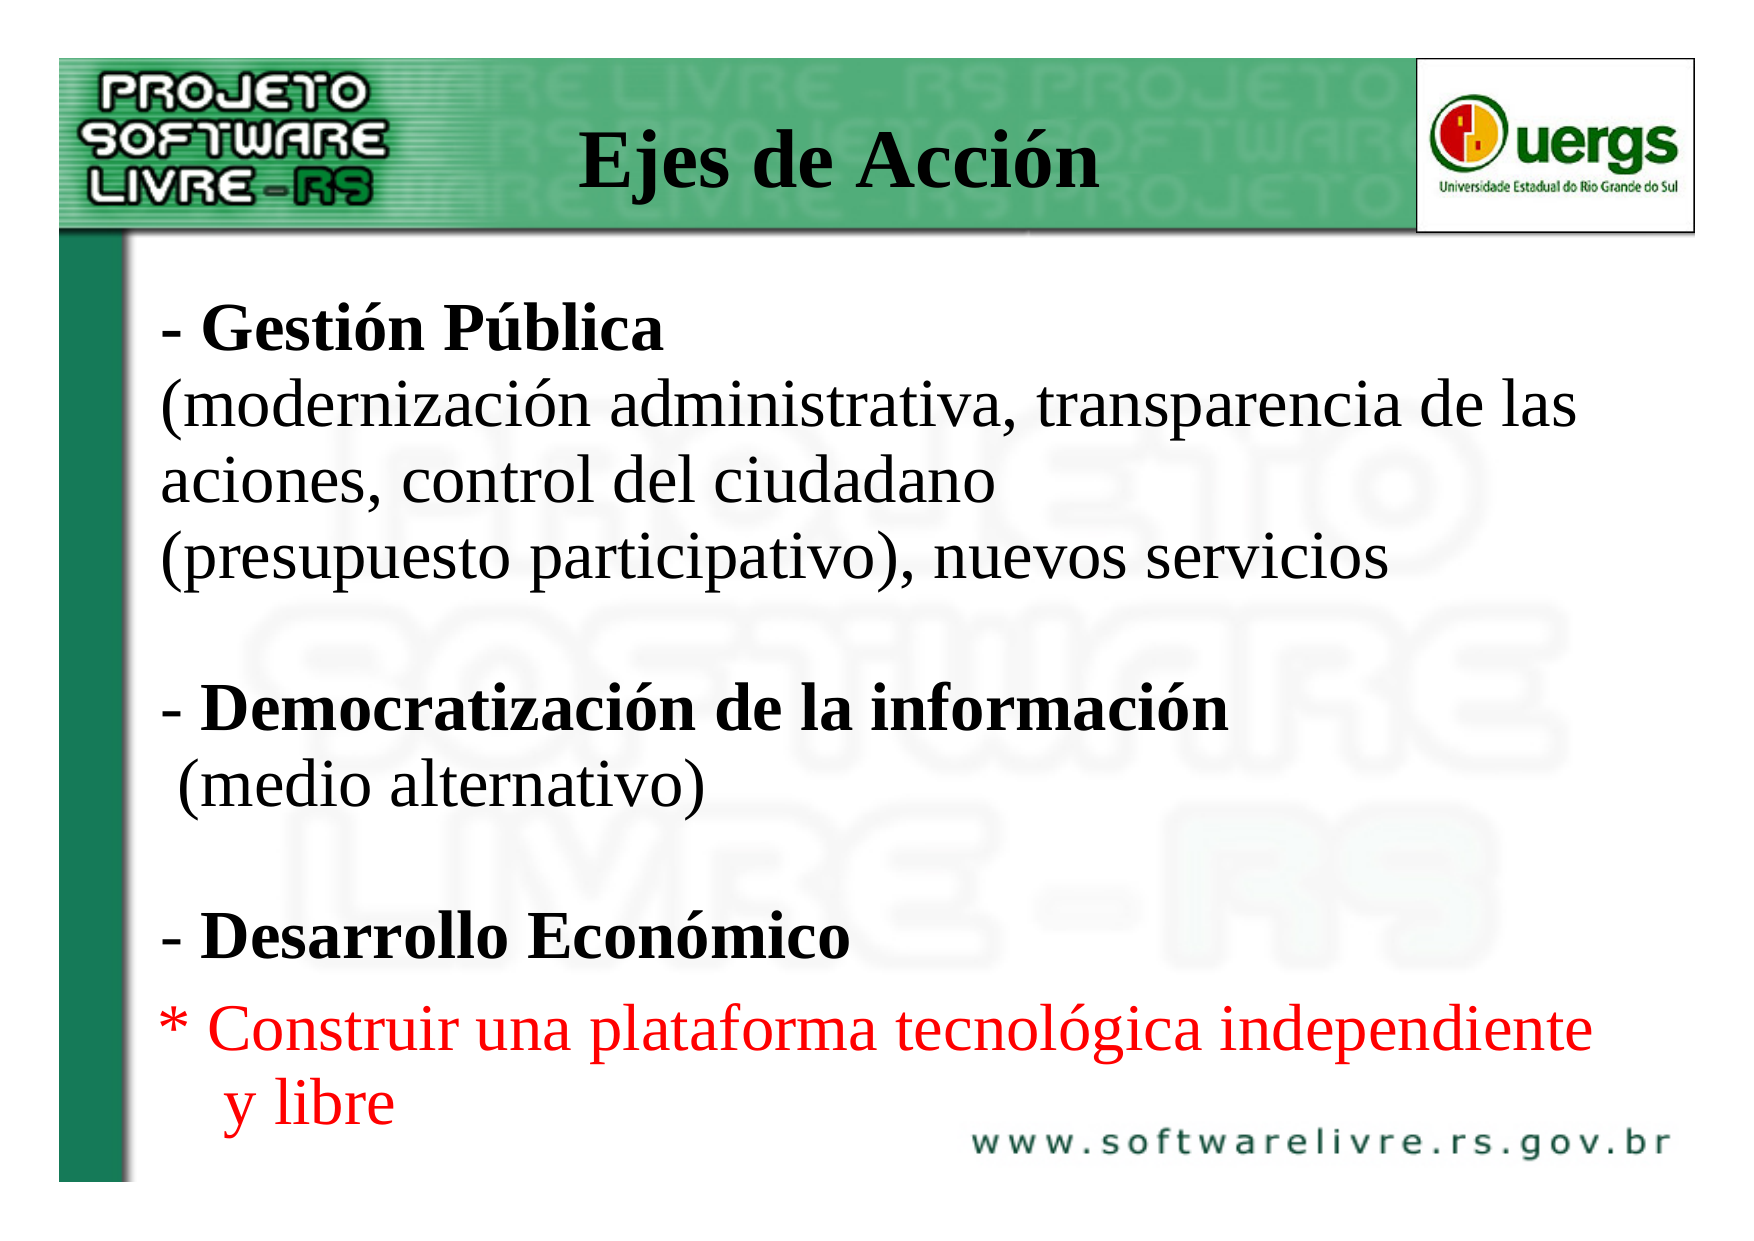

Ejes de Acción
- Gestión Pública
(modernización administrativa, transparencia de las
aciones, control del ciudadano
(presupuesto participativo), nuevos servicios
- Democratización de la información
 (medio alternativo)
- Desarrollo Económico
* Construir una plataforma tecnológica independiente
 y libre